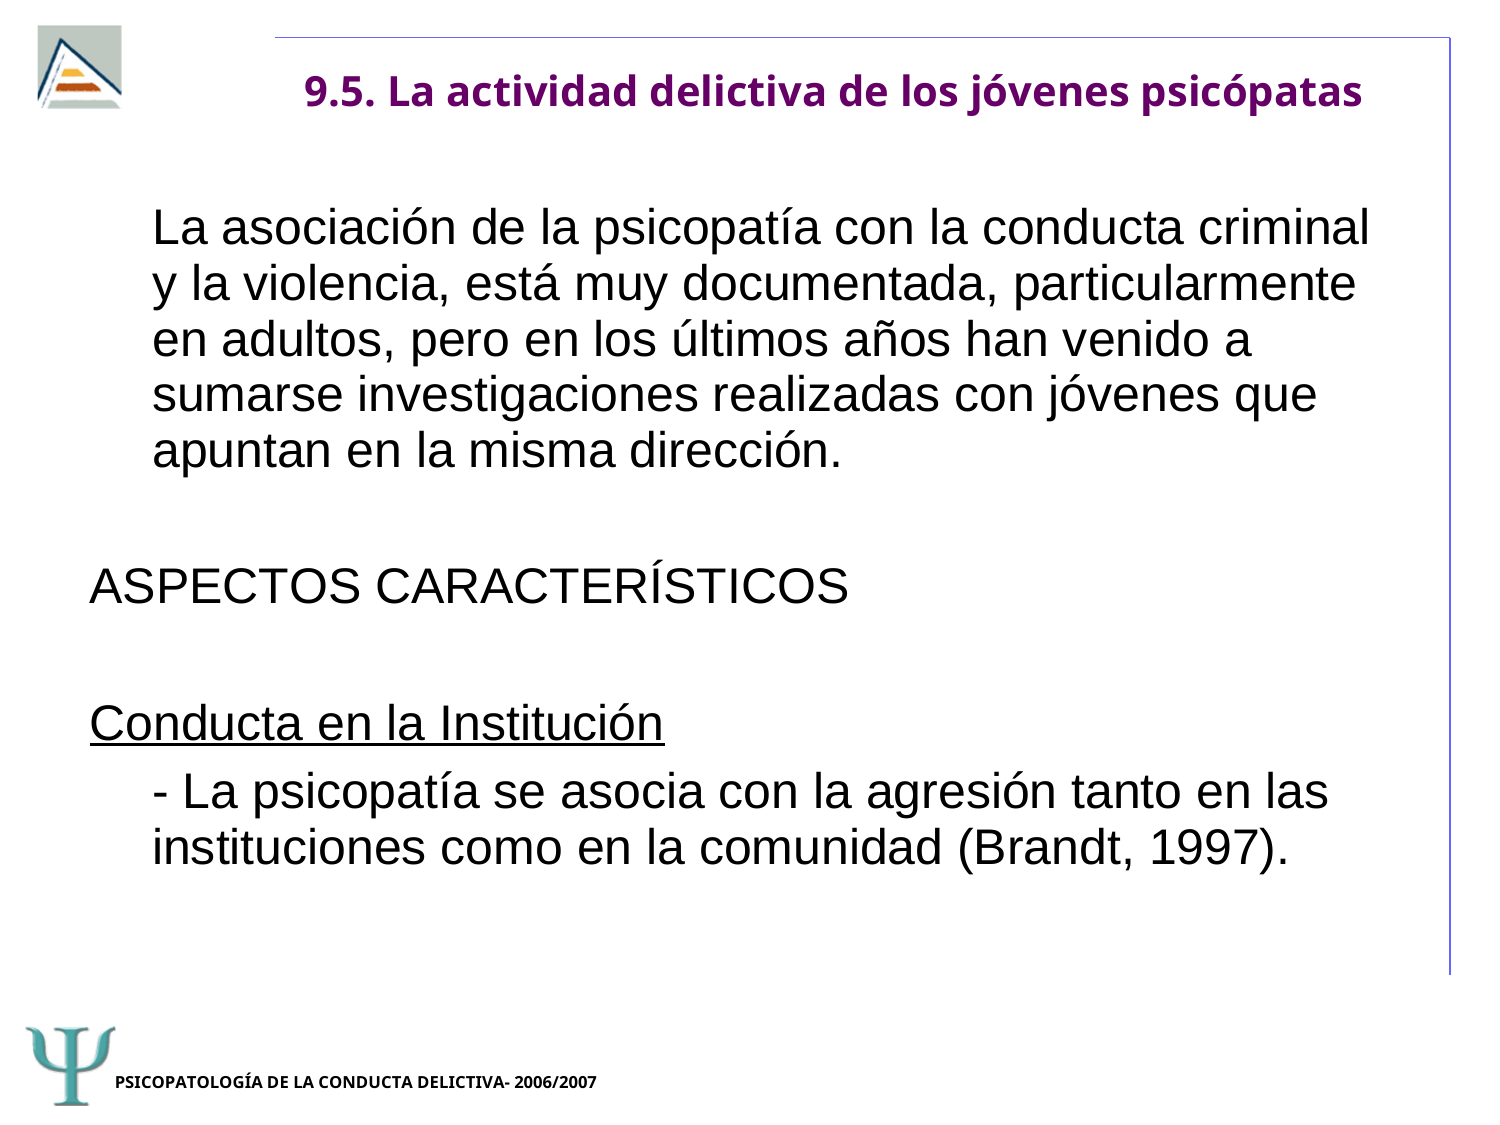

# 9.5. La actividad delictiva de los jóvenes psicópatas
	La asociación de la psicopatía con la conducta criminal y la violencia, está muy documentada, particularmente en adultos, pero en los últimos años han venido a sumarse investigaciones realizadas con jóvenes que apuntan en la misma dirección.
ASPECTOS CARACTERÍSTICOS
Conducta en la Institución
	- La psicopatía se asocia con la agresión tanto en las instituciones como en la comunidad (Brandt, 1997).